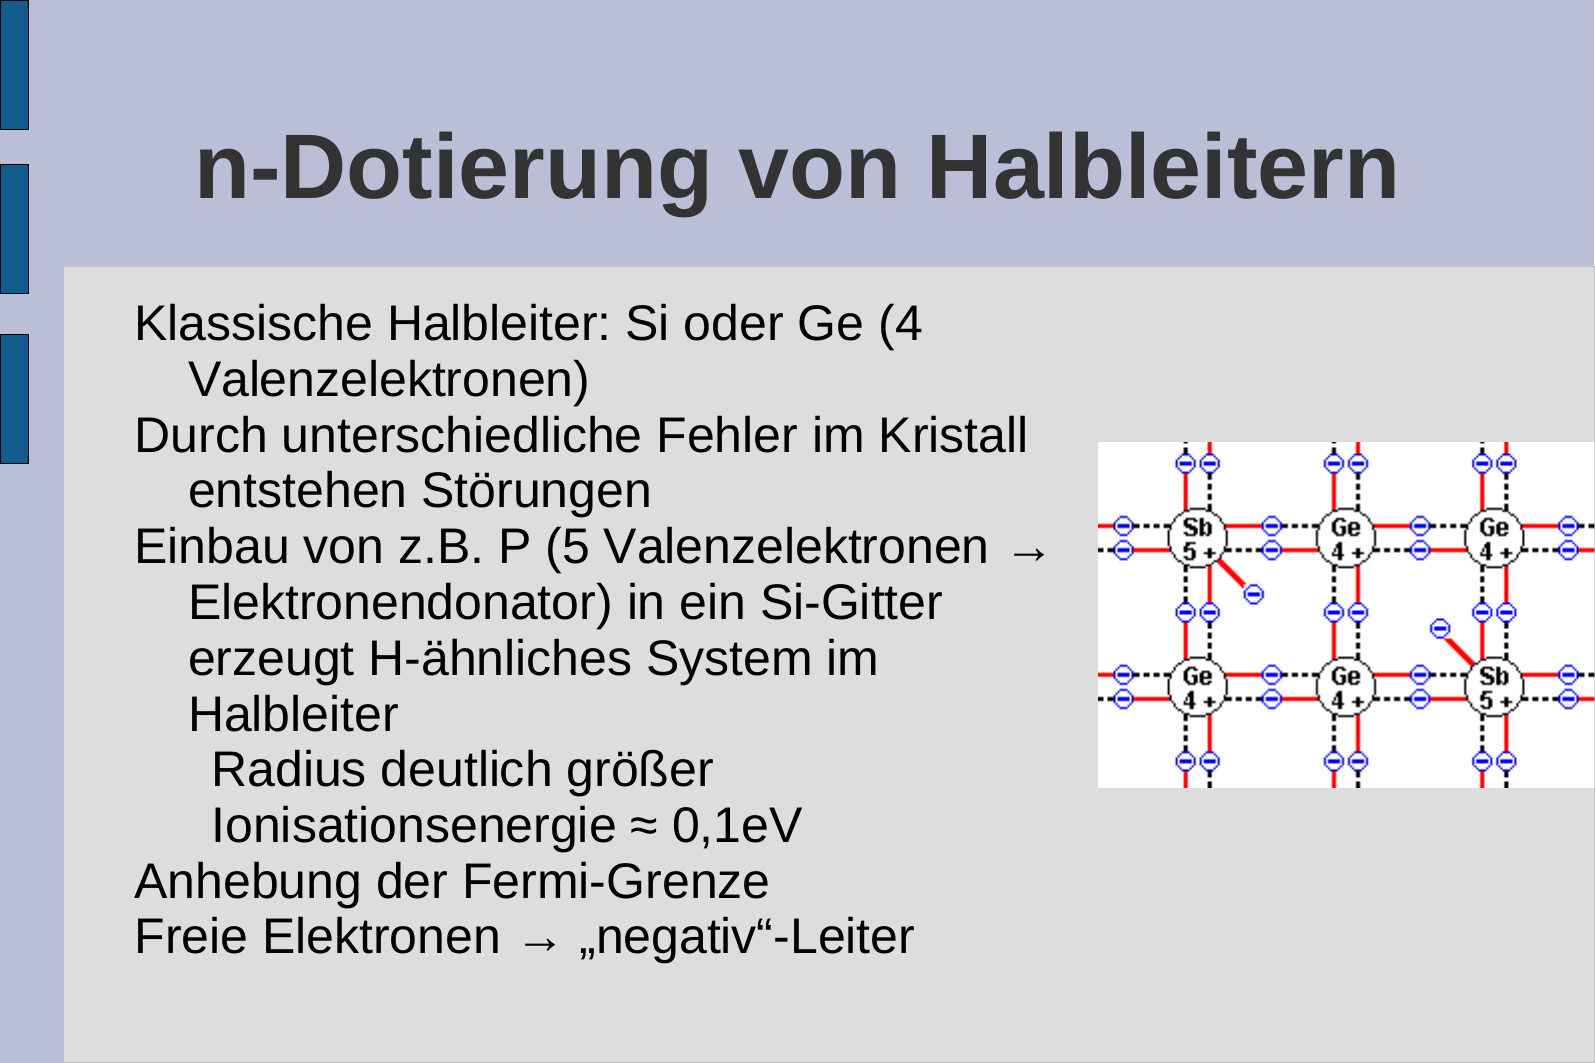

# n-Dotierung von Halbleitern
Klassische Halbleiter: Si oder Ge (4 Valenzelektronen)
Durch unterschiedliche Fehler im Kristall entstehen Störungen
Einbau von z.B. P (5 Valenzelektronen → Elektronendonator) in ein Si-Gitter erzeugt H-ähnliches System im Halbleiter
Radius deutlich größer
Ionisationsenergie ≈ 0,1eV
Anhebung der Fermi-Grenze
Freie Elektronen → „negativ“-Leiter